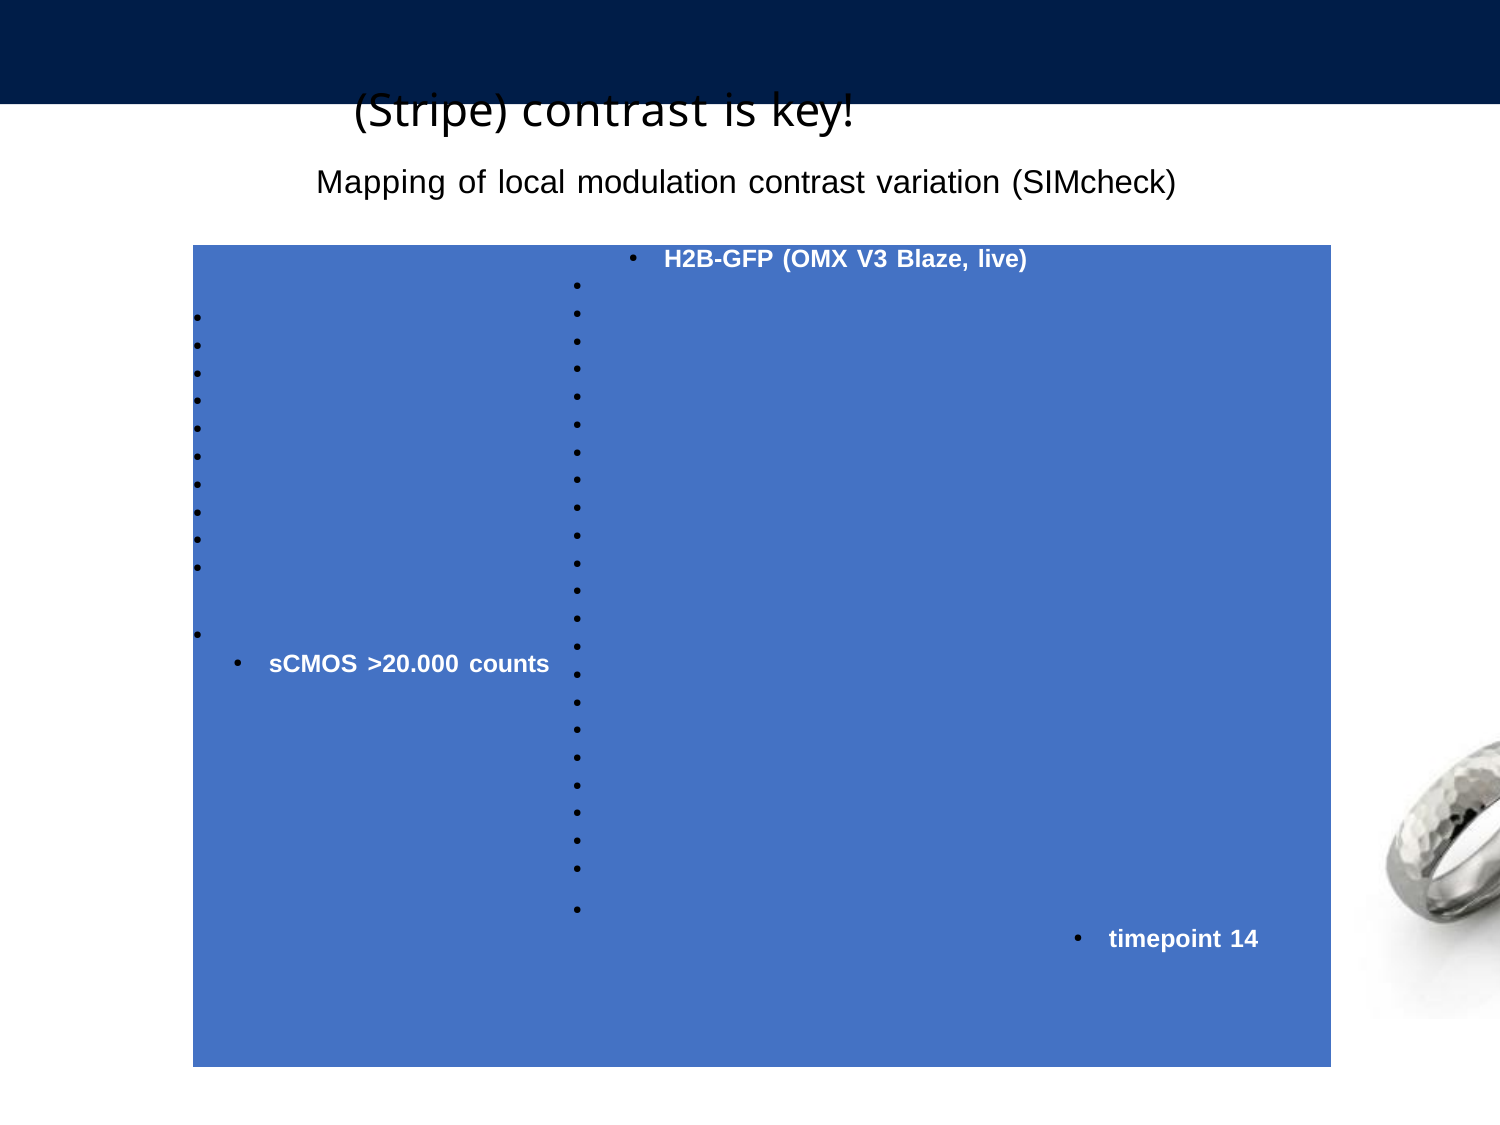

# (Stripe) contrast is key!
Mapping of local modulation contrast variation (SIMcheck)
| | H2B-GFP (OMX V3 Blaze, live) timepoint 14 |
| --- | --- |
| sCMOS >20.000 counts | |